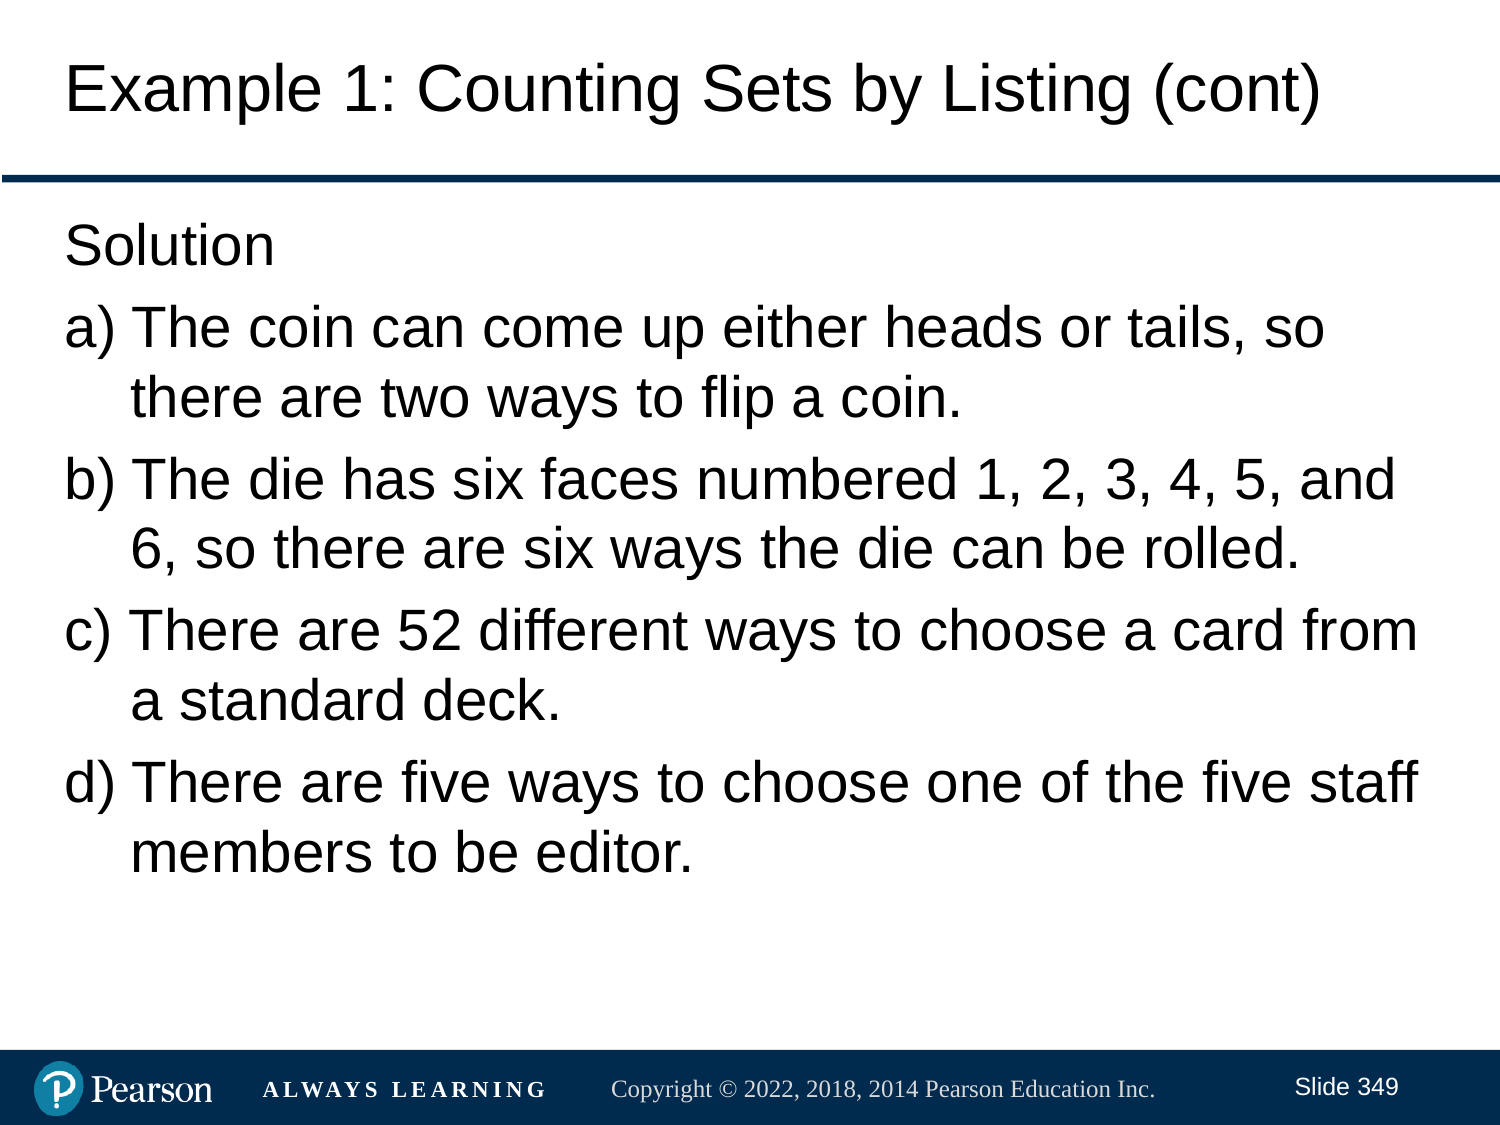

# Example 1: Counting Sets by Listing (cont)
Solution
a) The coin can come up either heads or tails, so there are two ways to flip a coin.
b) The die has six faces numbered 1, 2, 3, 4, 5, and 6, so there are six ways the die can be rolled.
c) There are 52 different ways to choose a card from a standard deck.
d) There are five ways to choose one of the five staff members to be editor.